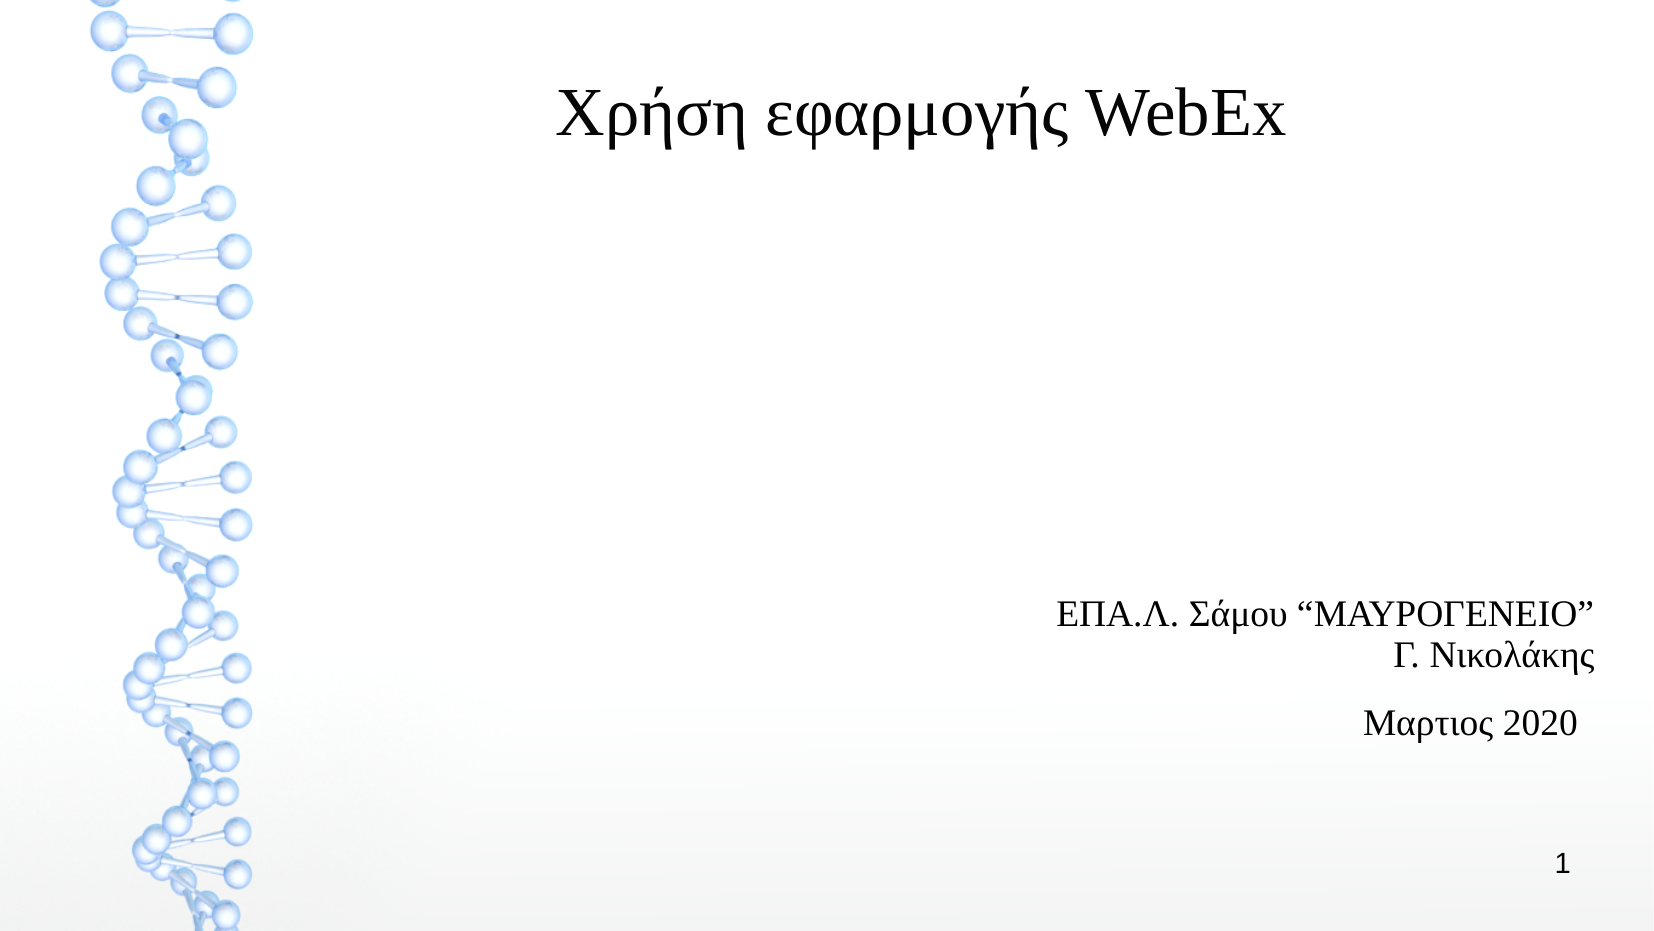

# Χρήση εφαρμογής WebEx
ΕΠΑ.Λ. Σάμου “ΜΑΥΡΟΓΕΝΕΙΟ”
Γ. Νικολάκης
Μαρτιος 2020
1